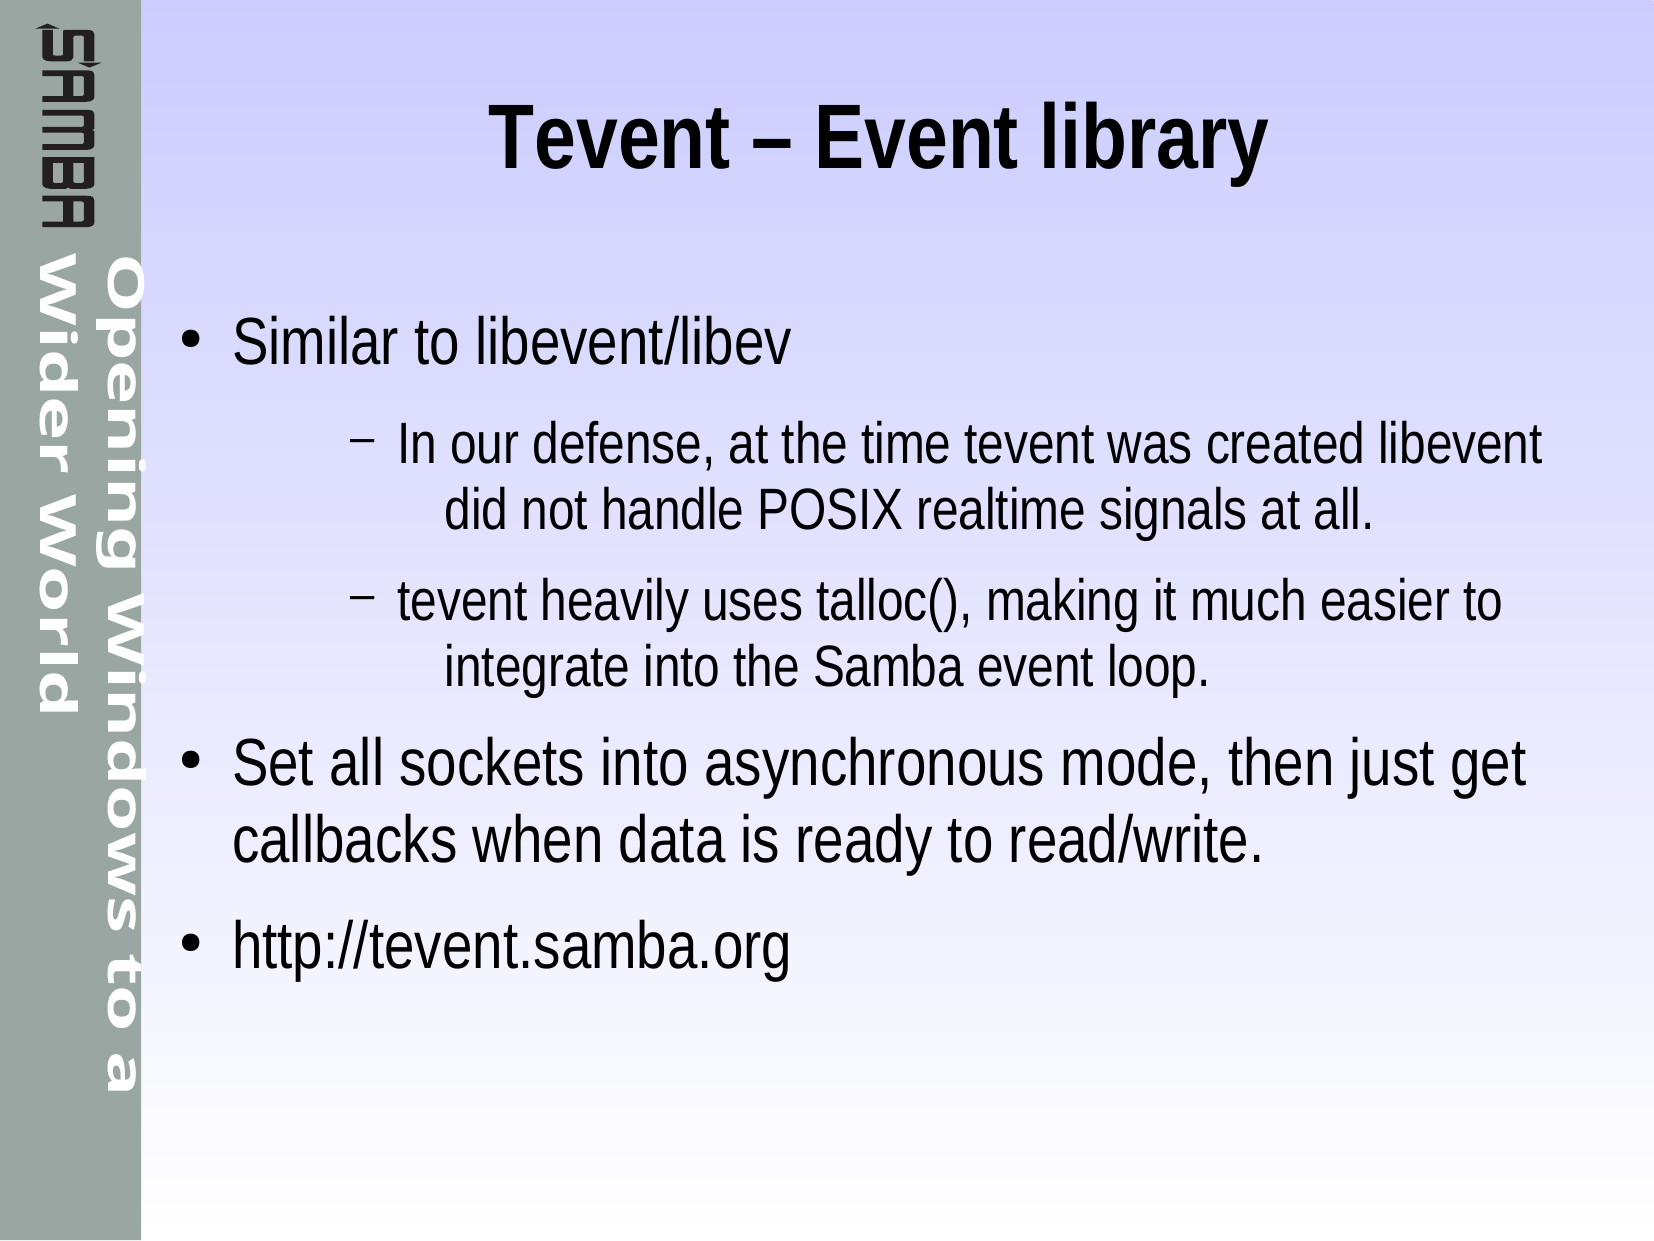

# Tevent – Event library
Similar to libevent/libev
In our defense, at the time tevent was created libevent did not handle POSIX realtime signals at all.
tevent heavily uses talloc(), making it much easier to integrate into the Samba event loop.
Set all sockets into asynchronous mode, then just get callbacks when data is ready to read/write.
http://tevent.samba.org